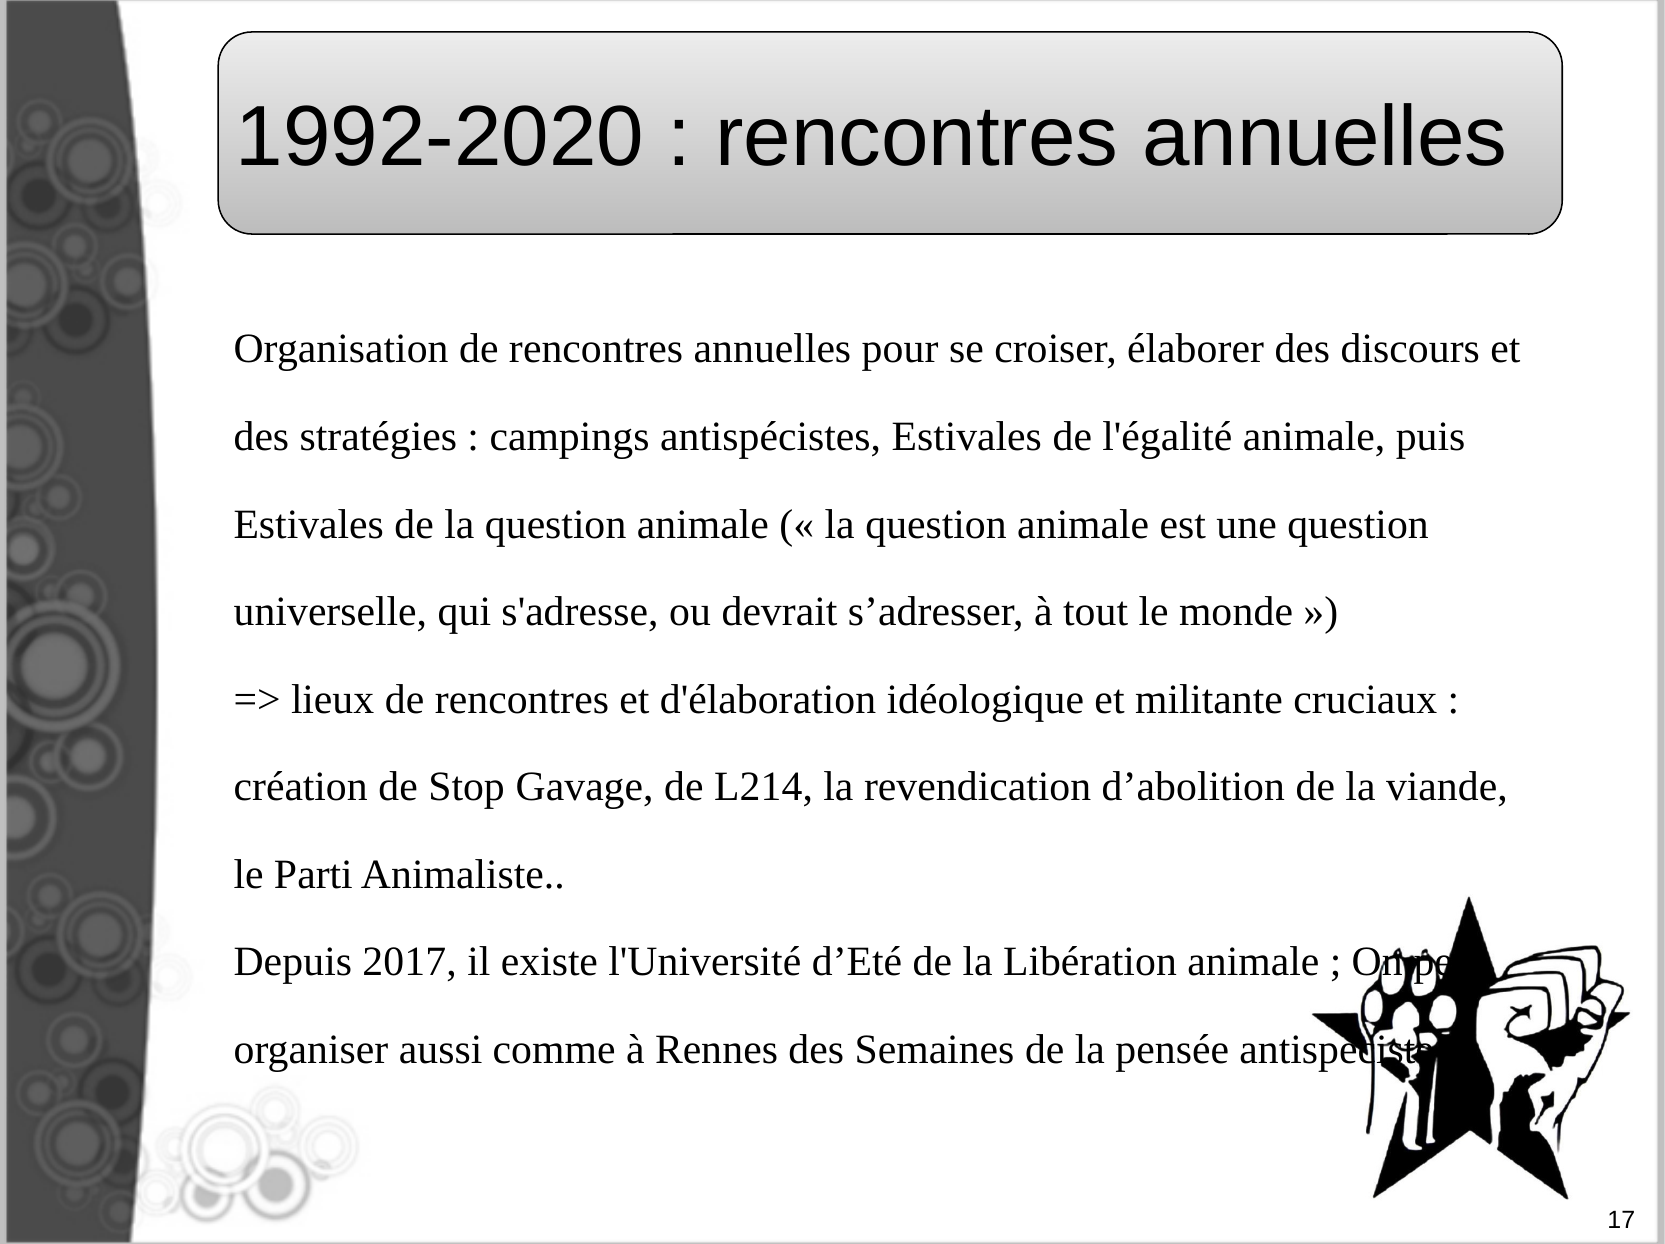

1992-2020 : rencontres annuelles
Organisation de rencontres annuelles pour se croiser, élaborer des discours et des stratégies : campings antispécistes, Estivales de l'égalité animale, puis Estivales de la question animale (« la question animale est une question universelle, qui s'adresse, ou devrait s’adresser, à tout le monde »)
=> lieux de rencontres et d'élaboration idéologique et militante cruciaux : création de Stop Gavage, de L214, la revendication d’abolition de la viande, le Parti Animaliste..
Depuis 2017, il existe l'Université d’Eté de la Libération animale ; On peut organiser aussi comme à Rennes des Semaines de la pensée antispéciste
un peu partout, tout au long de l’année, et des rencontres aussi en hiver.
On a besoin de lieux de réflexion et d'élaboration de pensées et stratégies.
En tant qu’organisations, collectifs et groupes locaux, c’est une des choses
les plus importantes qu'on puisse faire, avec des colloques et des conférences.
Il s’agit à la fois de former les militant-es, les sympathisant-es et le public.
17